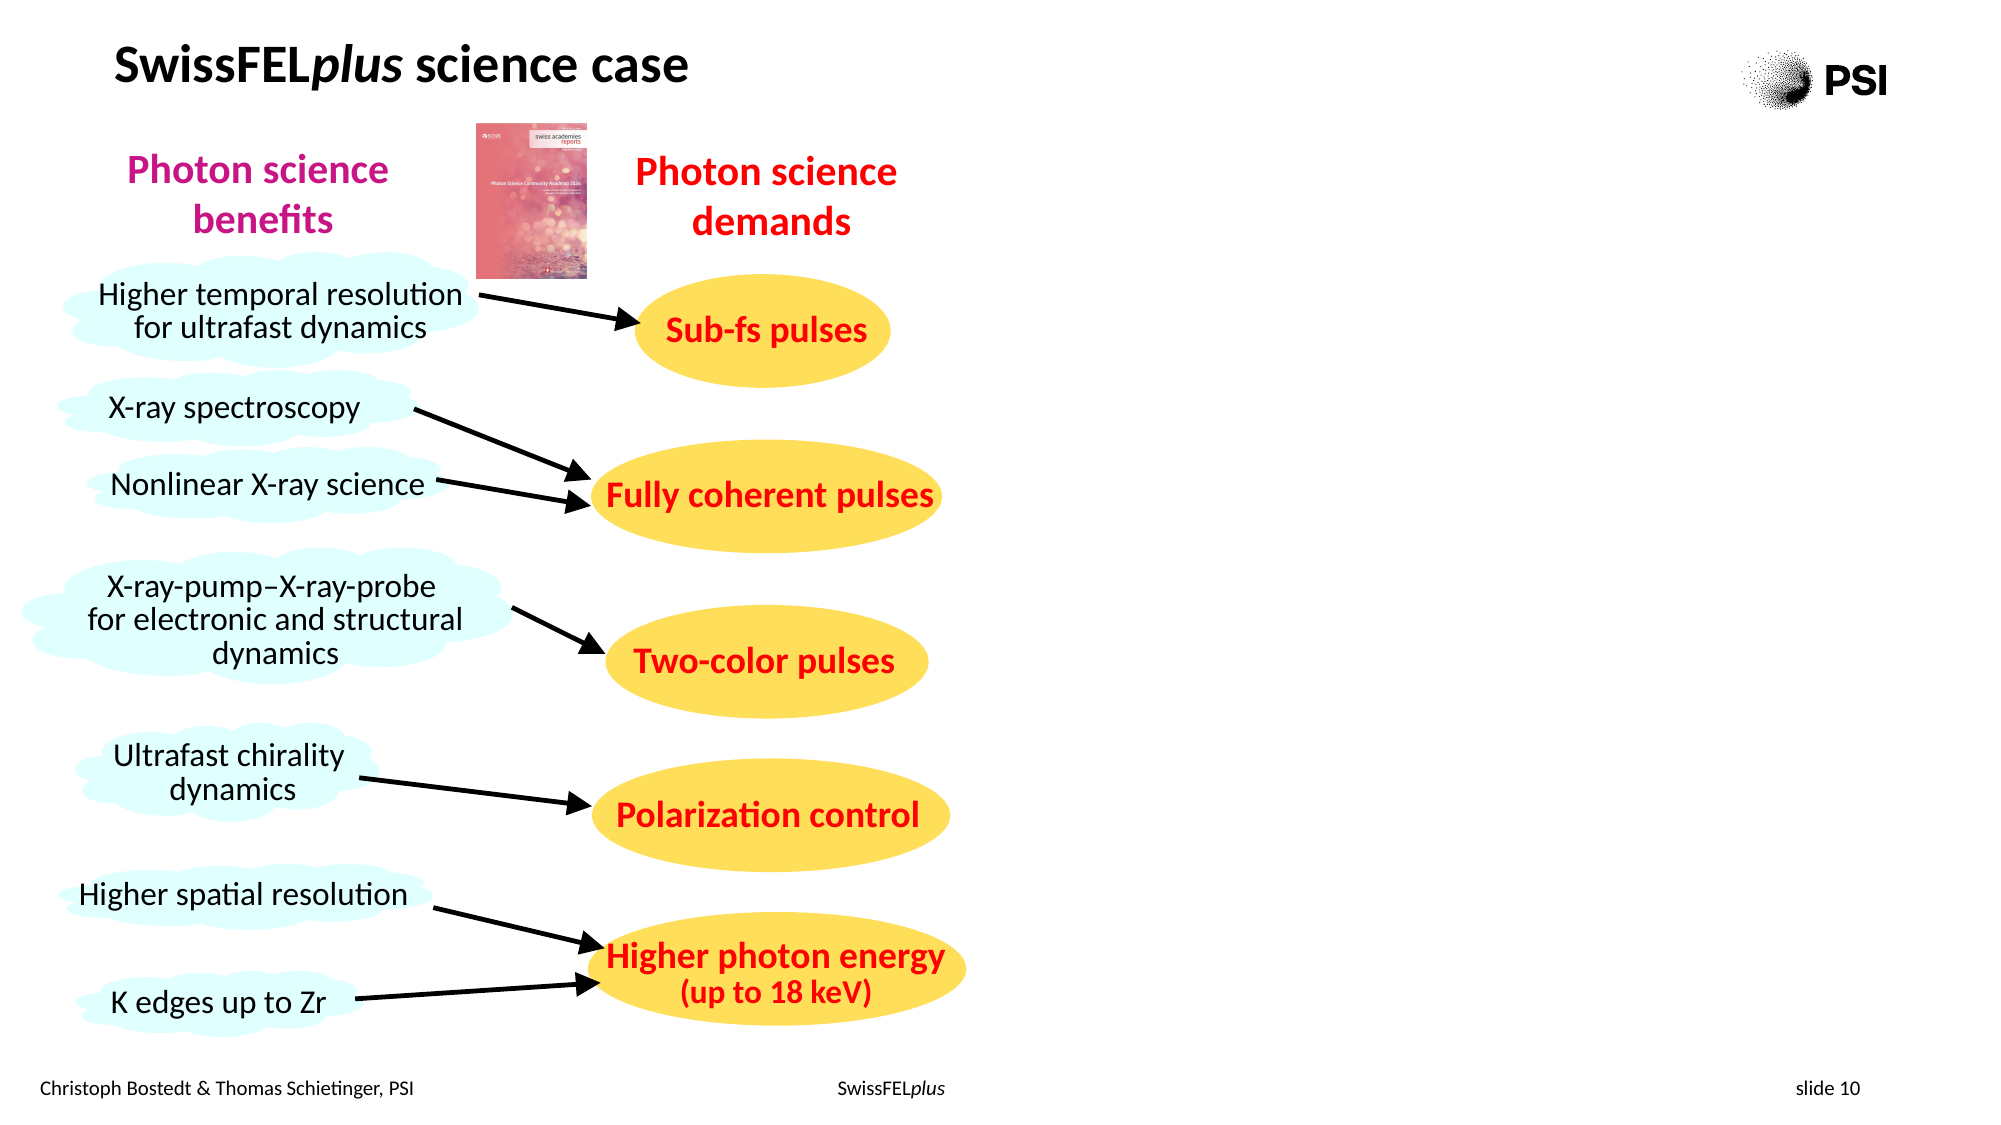

SwissFELplus science case
Photon science
benefits
# Photon science demands
Higher temporal resolution
for ultrafast dynamics
Sub-fs pulses
X-ray spectroscopy
Nonlinear X-ray science
Fully coherent pulses
X-ray-pump–X-ray-probe
for electronic and structural dynamics
Two-color pulses
Ultrafast chirality
dynamics
Polarization control
Higher spatial resolution
Higher photon energy
(up to 18 keV)
K edges up to Zr
PSI Center for Accelerator Science and Engineering
10